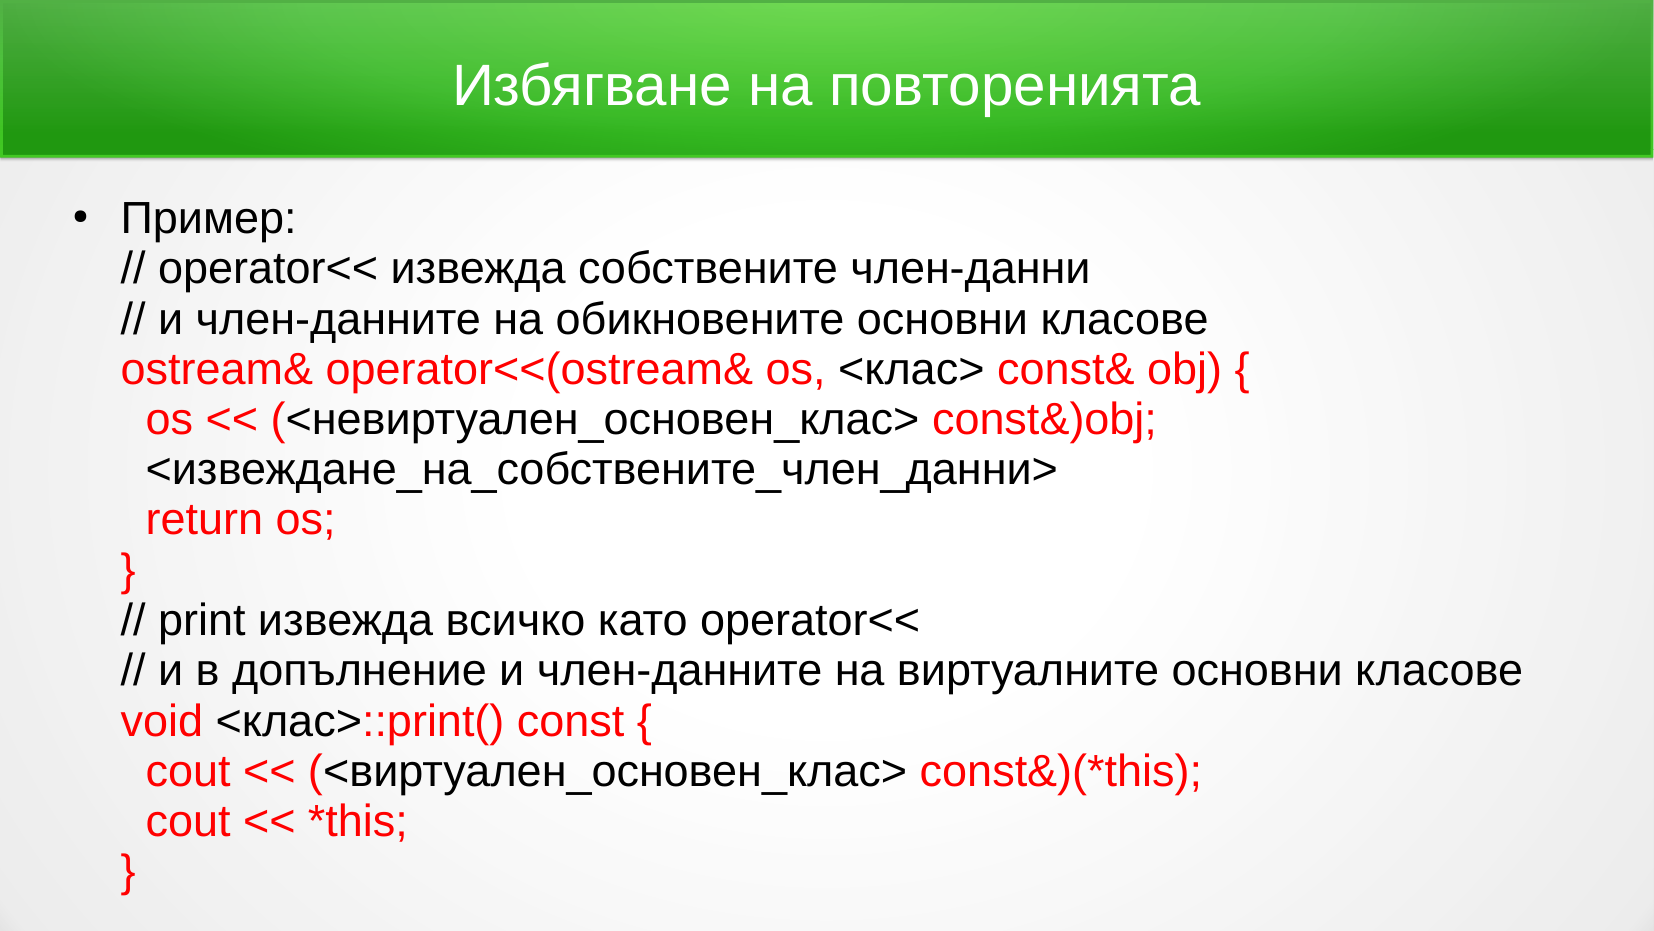

# Избягване на повторенията
Пример:
// operator<< извежда собствените член-данни
// и член-данните на обикновените основни класове
ostream& operator<<(ostream& os, <клас> const& obj) {
 os << (<невиртуален_основен_клас> const&)obj;
 <извеждане_на_собствените_член_данни>
 return os;
}
// print извежда всичко като operator<<
// и в допълнение и член-данните на виртуалните основни класове
void <клас>::print() const {
 cout << (<виртуален_основен_клас> const&)(*this);
 cout << *this;
}